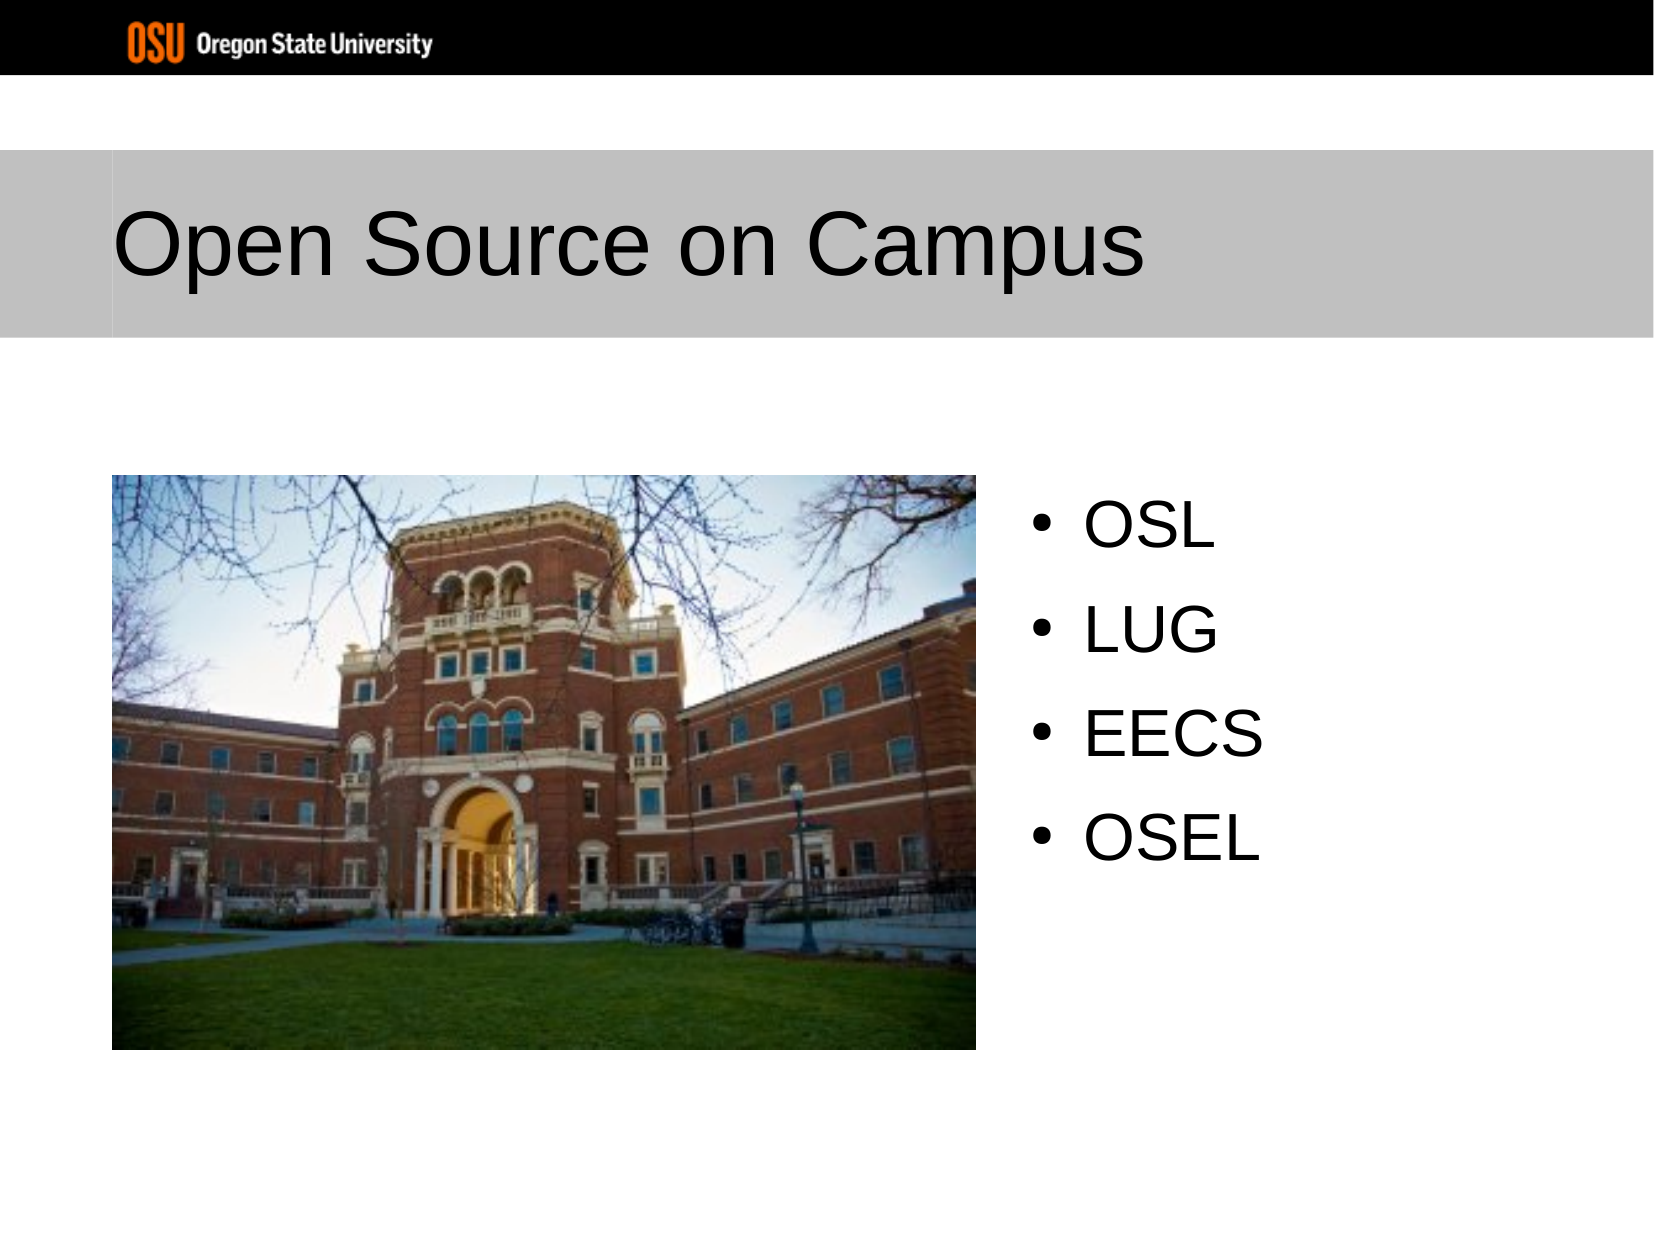

# Open Source on Campus
OSL
LUG
EECS
OSEL